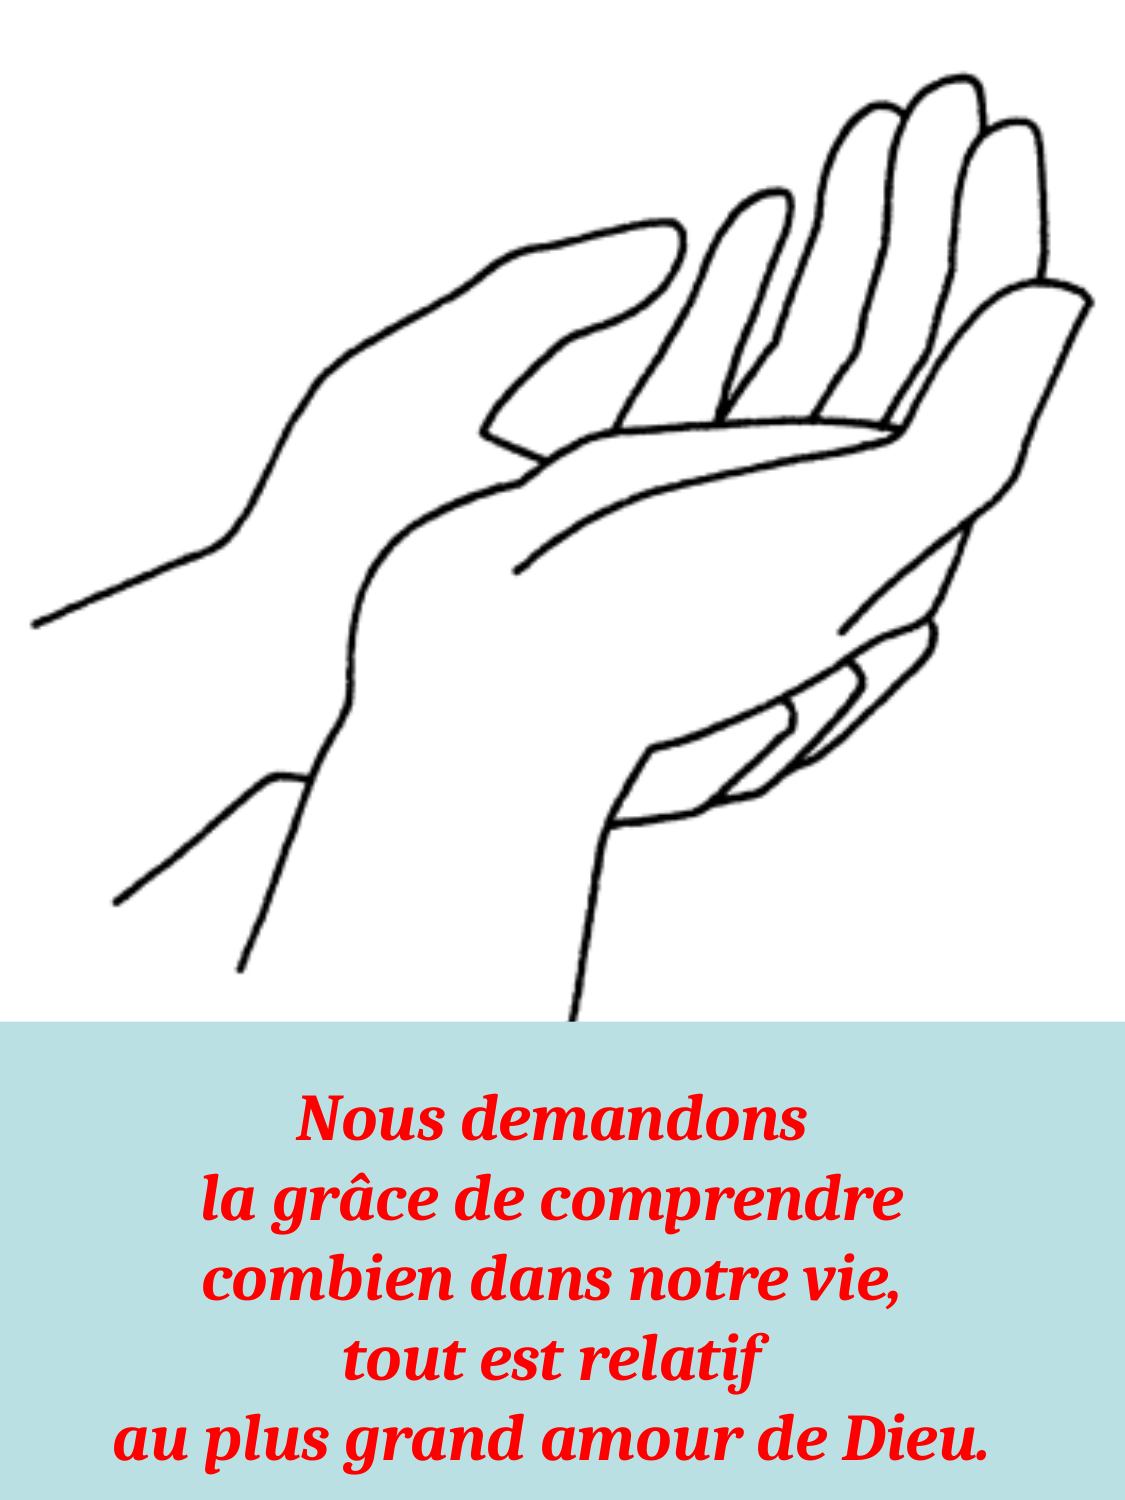

Nous demandons
la grâce de comprendre
combien dans notre vie,
tout est relatif
au plus grand amour de Dieu.